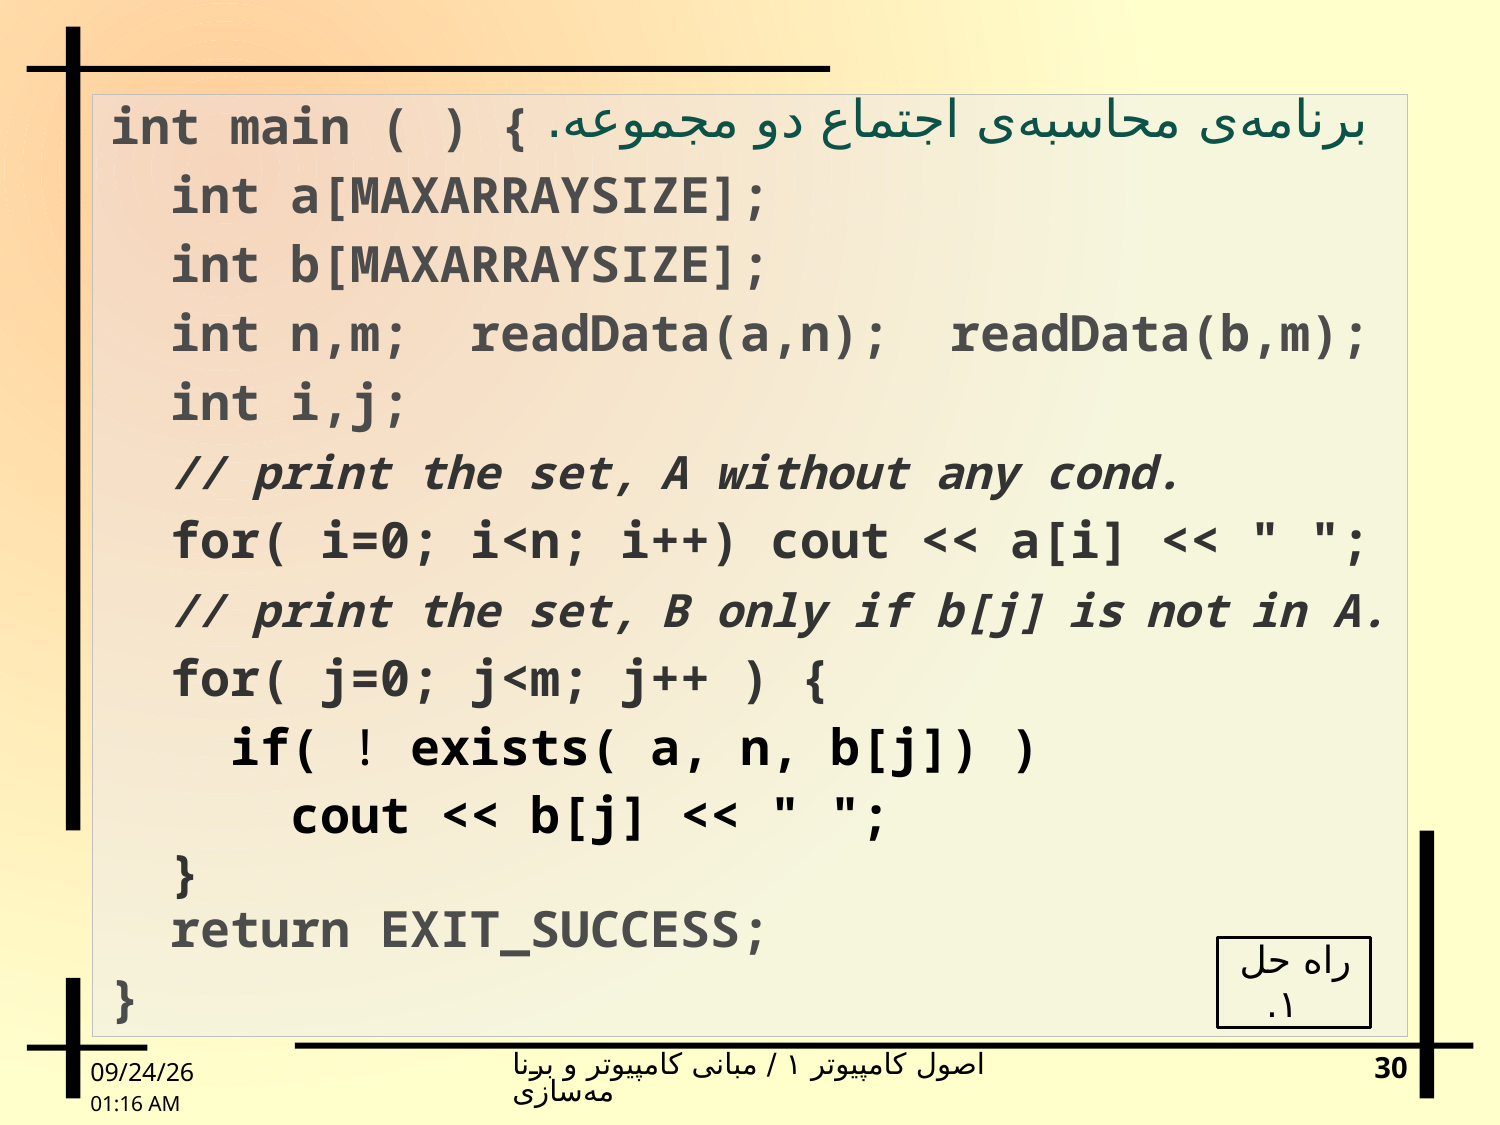

برنامه‌ی محاسبه‌ی اجتماع دو مجموعه.
int main ( ) {
 int a[MAXARRAYSIZE];
 int b[MAXARRAYSIZE];
 int n,m; readData(a,n); readData(b,m);
 int i,j;
 // print the set, A without any cond.
 for( i=0; i<n; i++) cout << a[i] << " ";
 // print the set, B only if b[j] is not in A.
 for( j=0; j<m; j++ ) {
 if( ! exists( a, n, b[j]) )
 cout << b[j] << " ";
 }
 return EXIT_SUCCESS;
}
# راه حل ۱.
اصول کامپیوتر ۱ / مبانی کامپیوتر و برنامه‌سازی
30